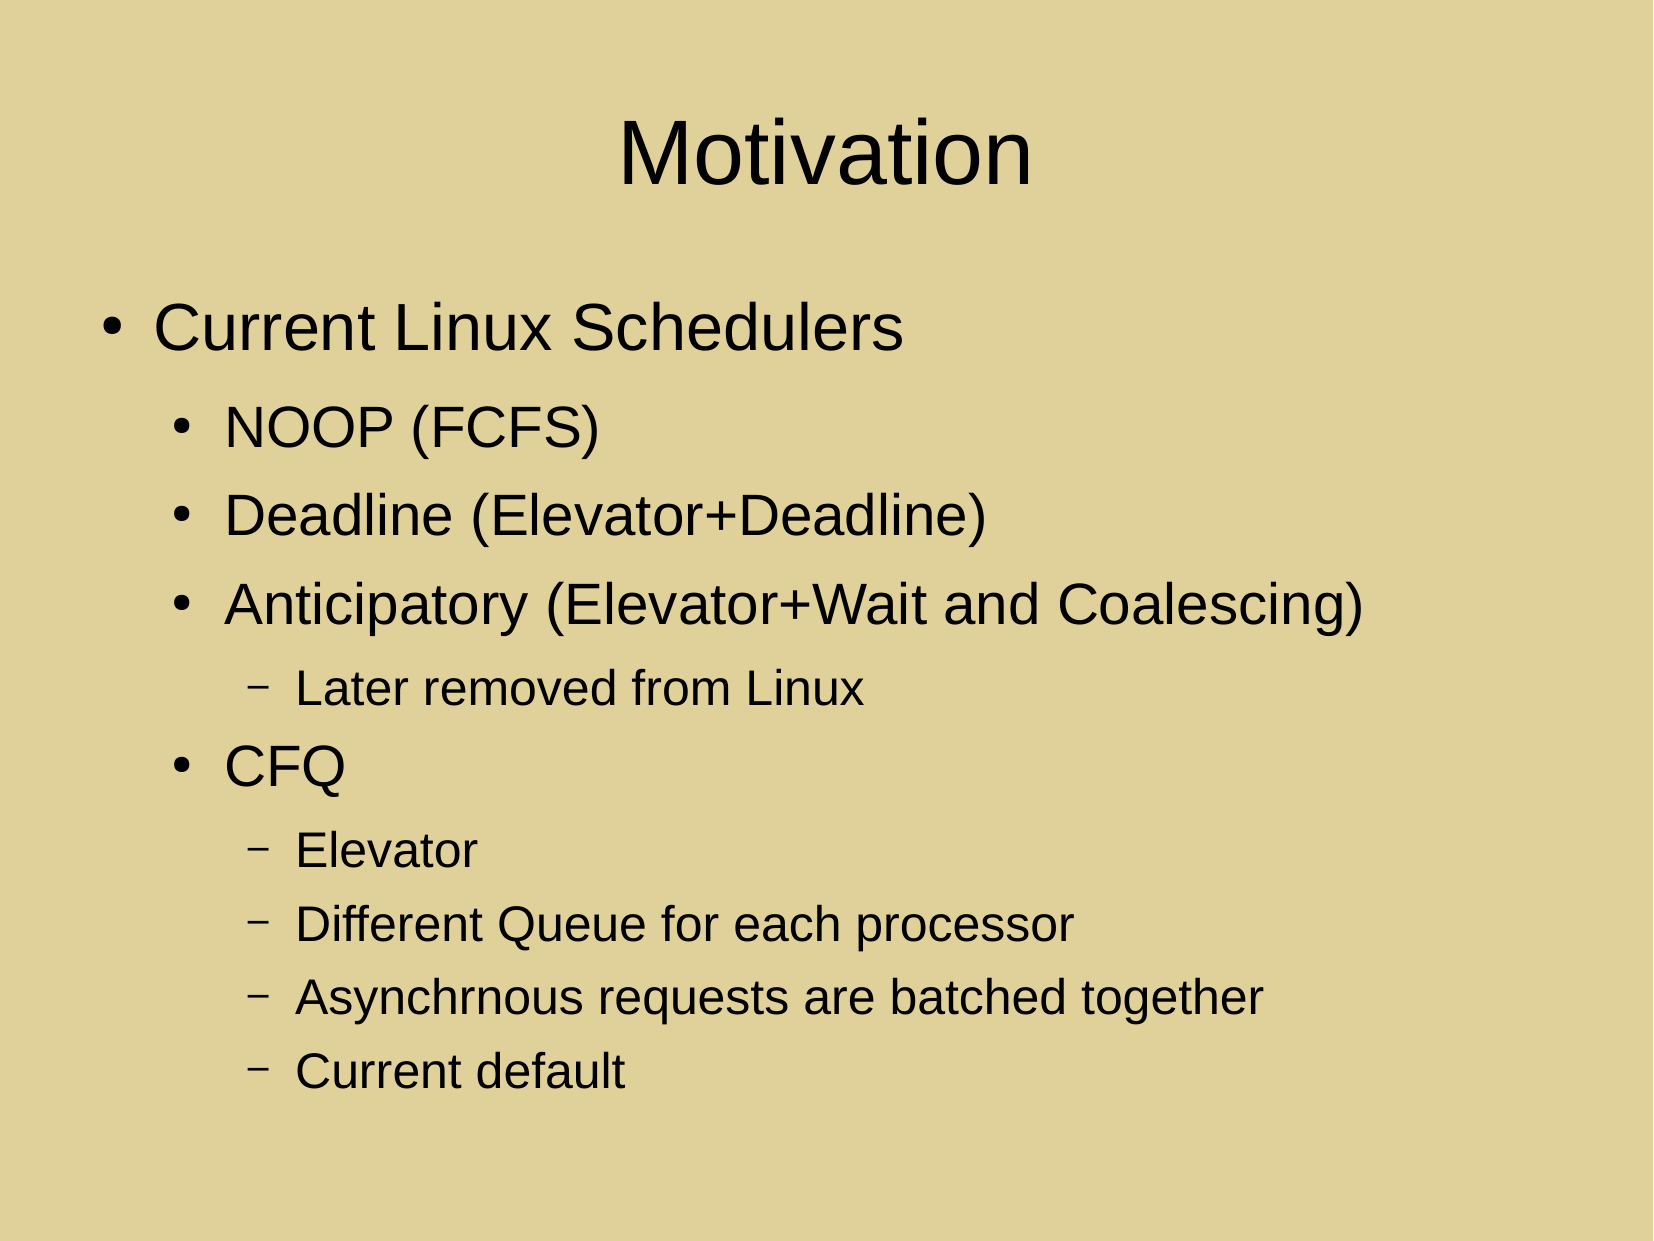

# Motivation
Current Linux Schedulers
NOOP (FCFS)
Deadline (Elevator+Deadline)
Anticipatory (Elevator+Wait and Coalescing)
Later removed from Linux
CFQ
Elevator
Different Queue for each processor
Asynchrnous requests are batched together
Current default